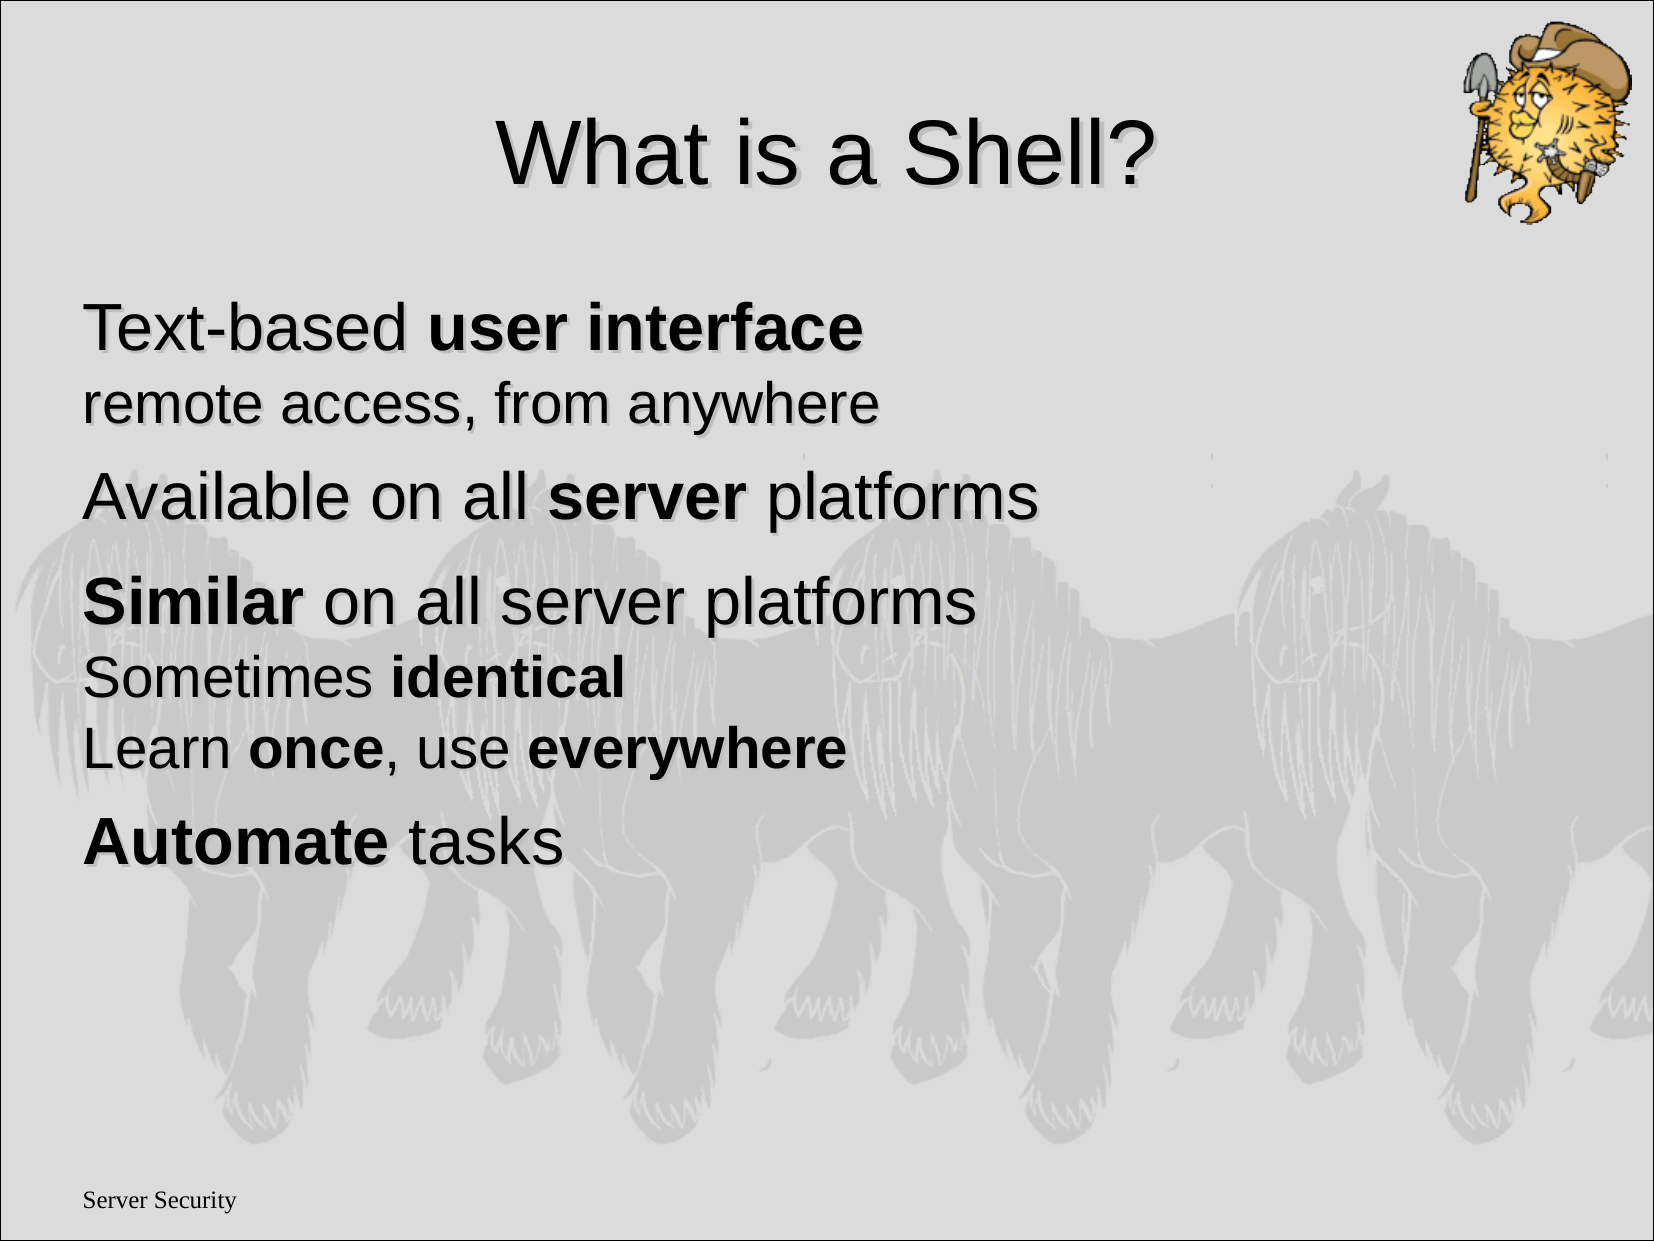

# What is a Shell?
Text-based user interface
remote access, from anywhere
Available on all server platforms
Similar on all server platforms
Sometimes identical
Learn once, use everywhere
Automate tasks